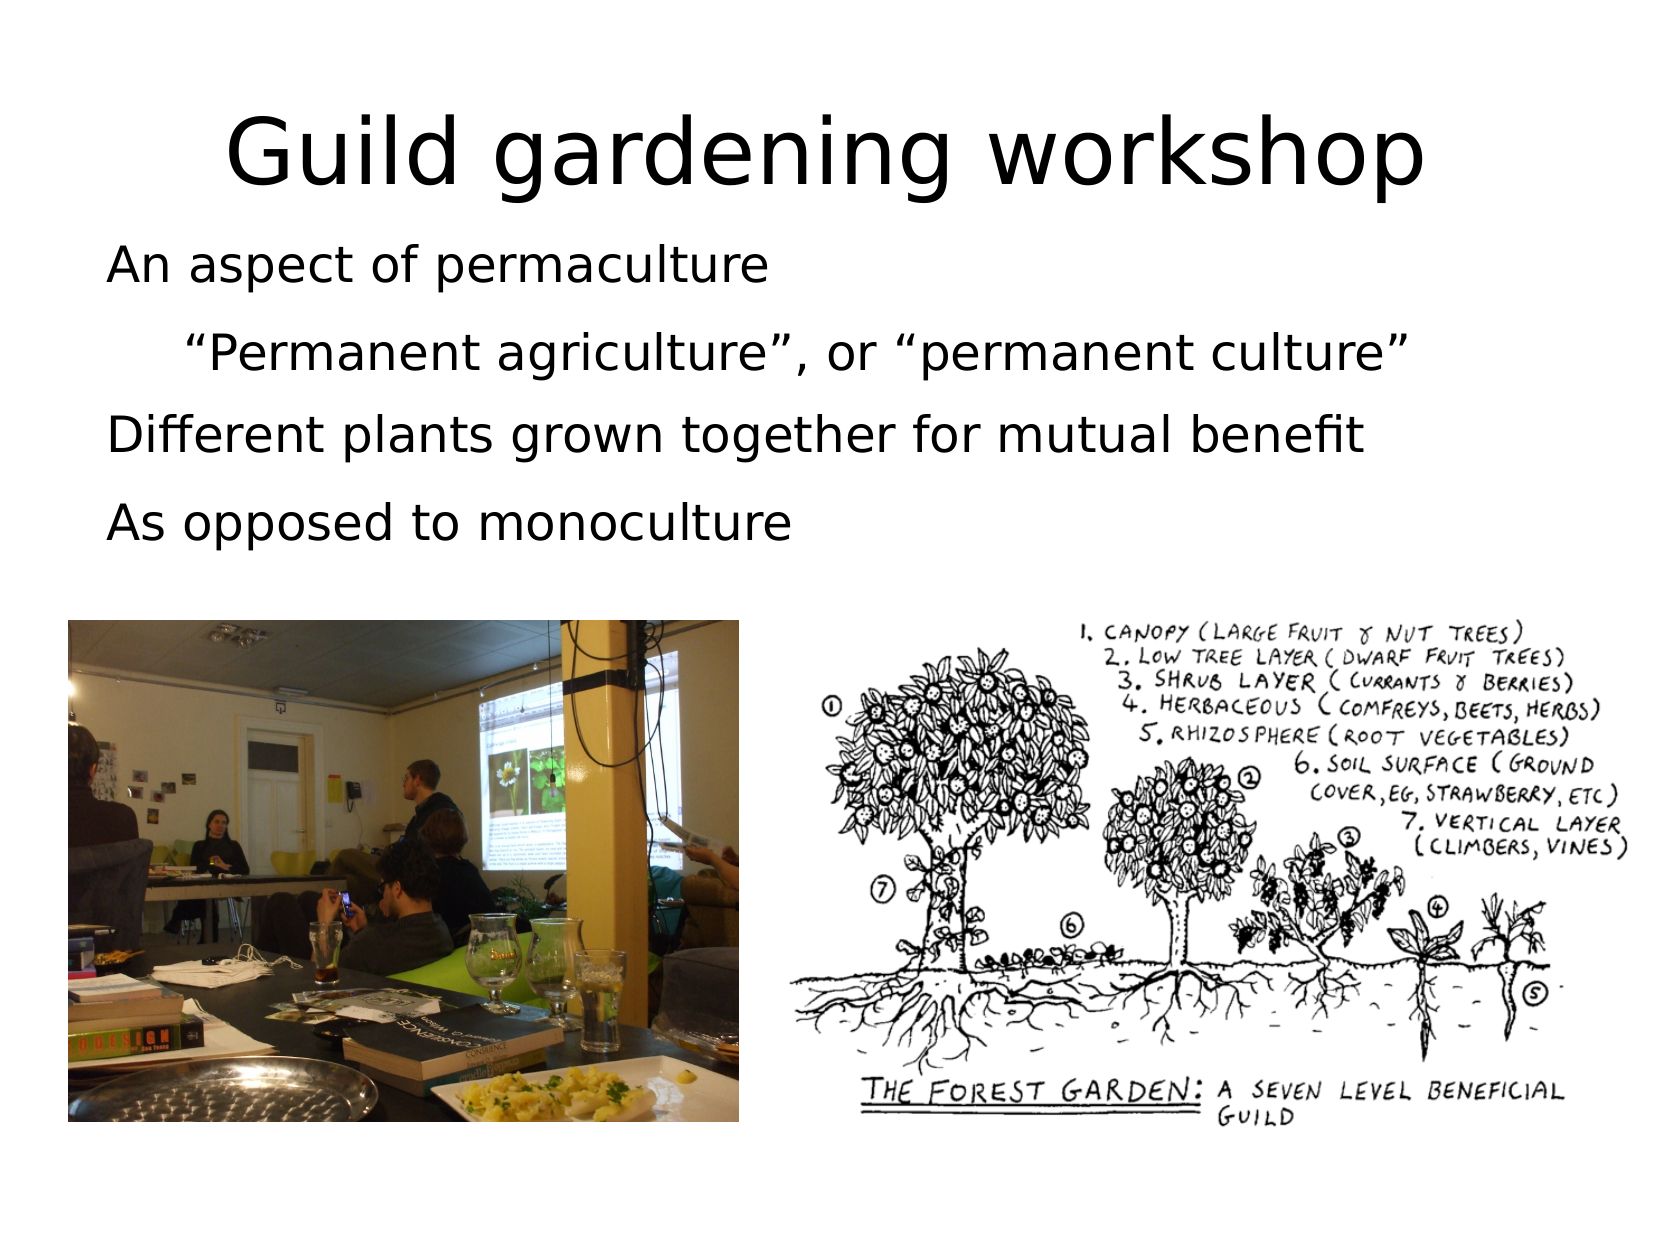

# Guild gardening workshop
An aspect of permaculture
“Permanent agriculture”, or “permanent culture”
Different plants grown together for mutual benefit
As opposed to monoculture